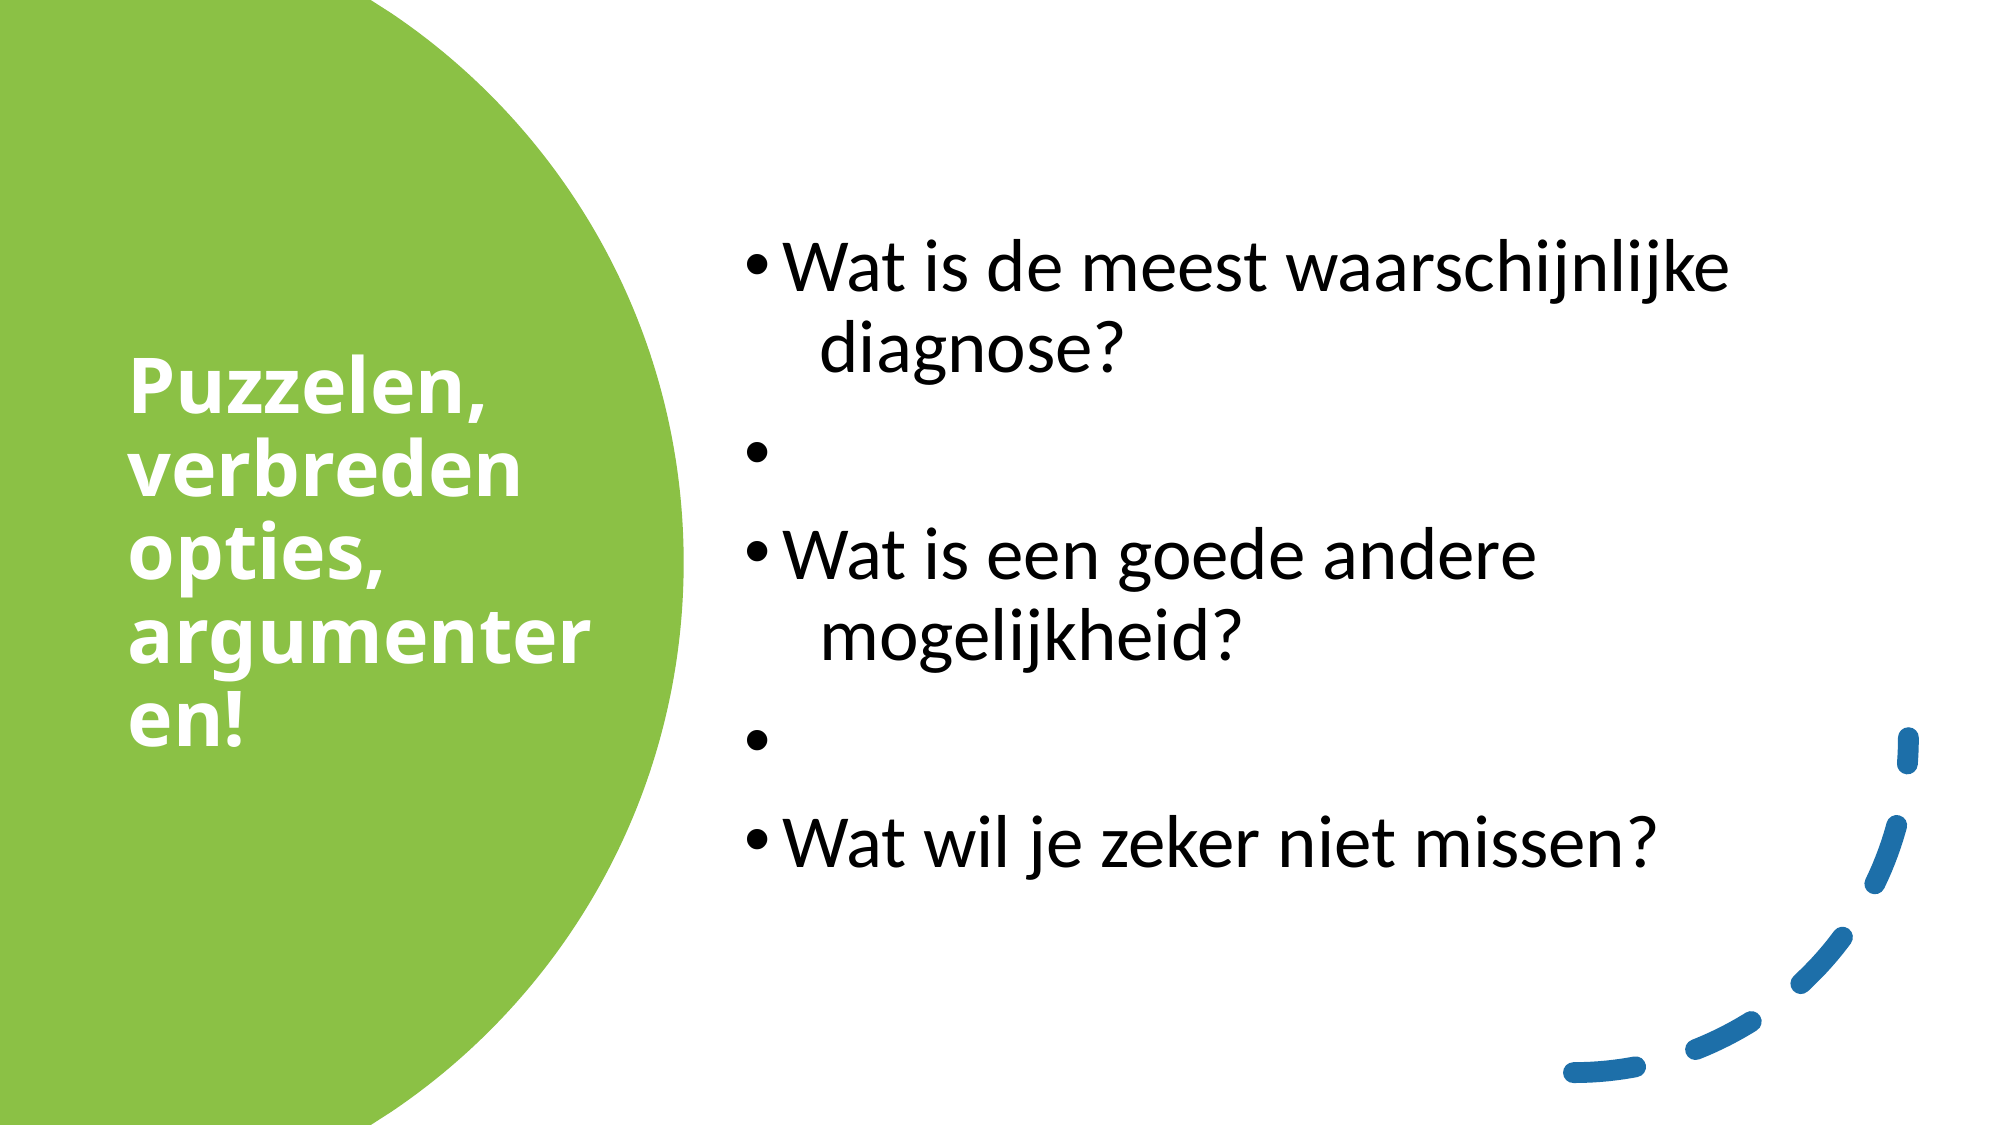

Wat is de meest waarschijnlijke diagnose?
Wat is een goede andere mogelijkheid?
Wat wil je zeker niet missen?
# Puzzelen, verbreden opties, argumenteren!